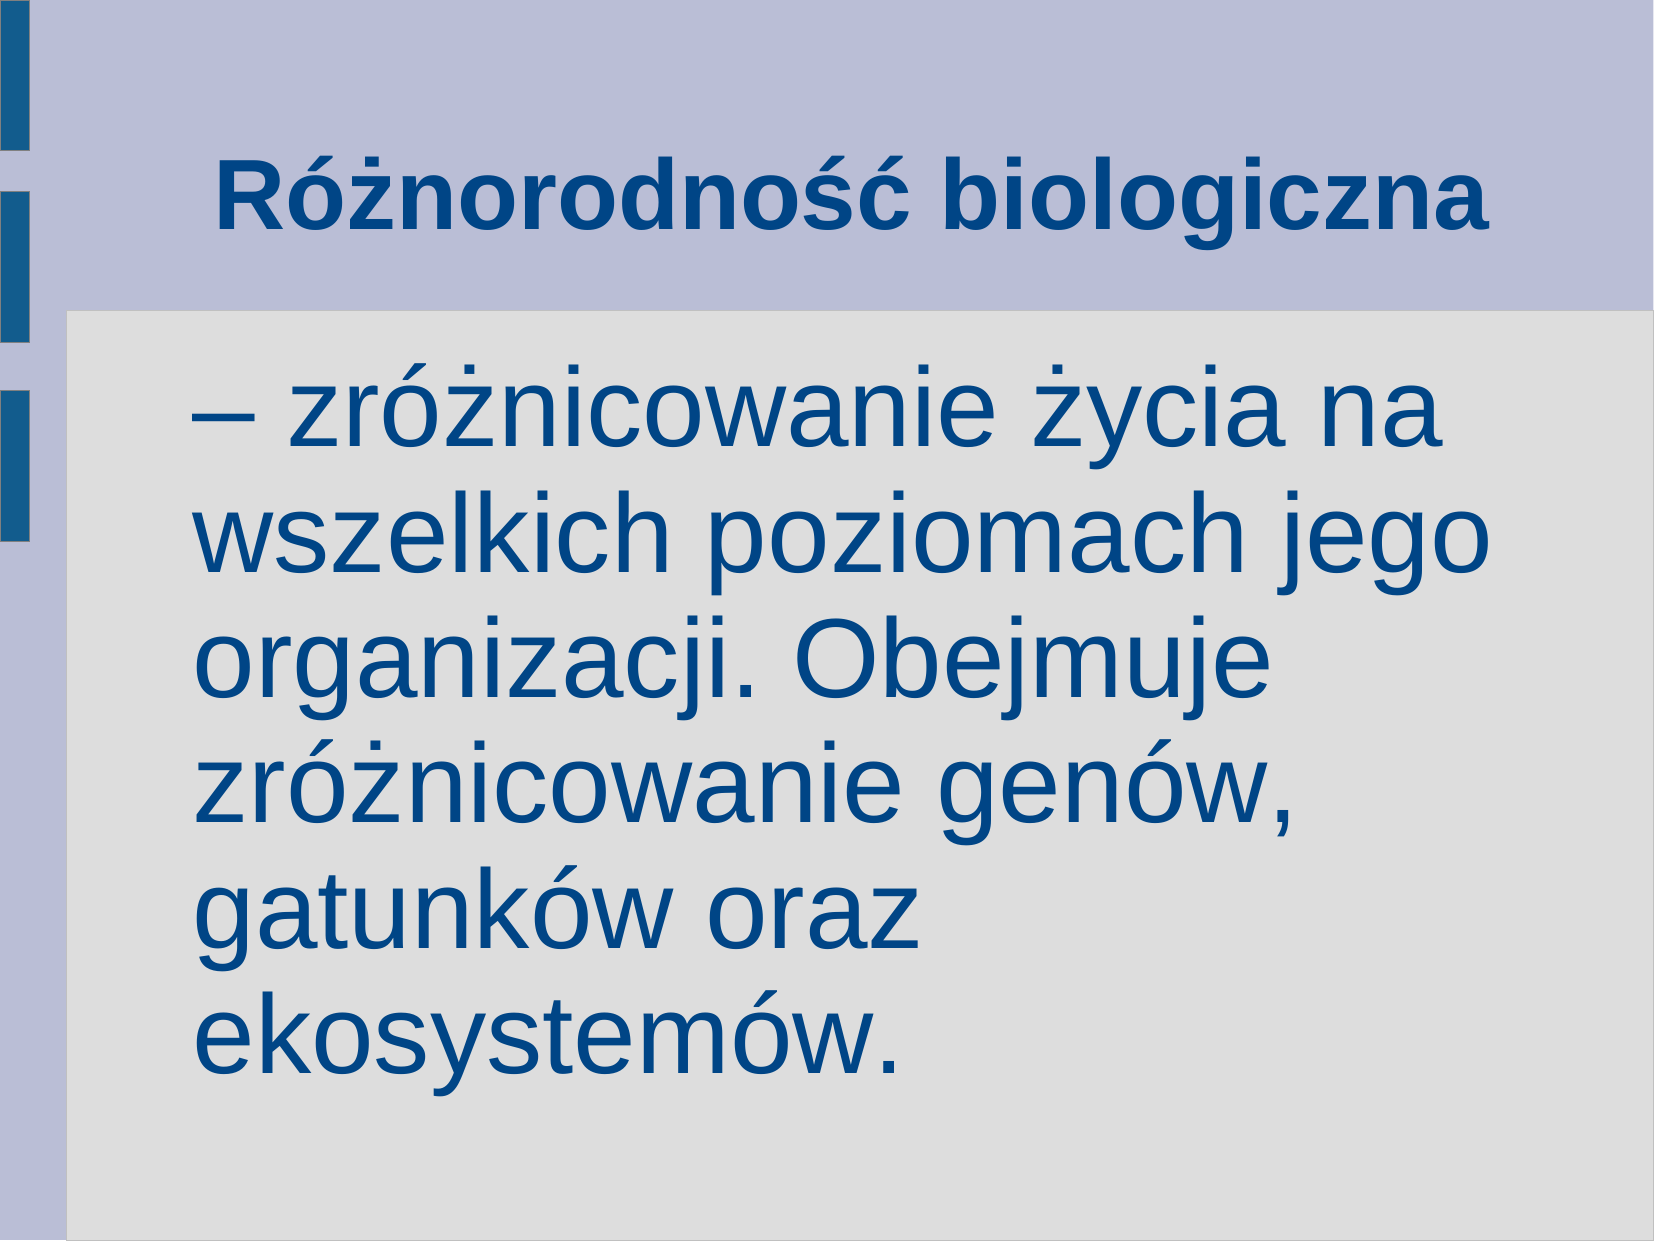

Różnorodność biologiczna
# – zróżnicowanie życia na wszelkich poziomach jego organizacji. Obejmuje zróżnicowanie genów, gatunków oraz ekosystemów.